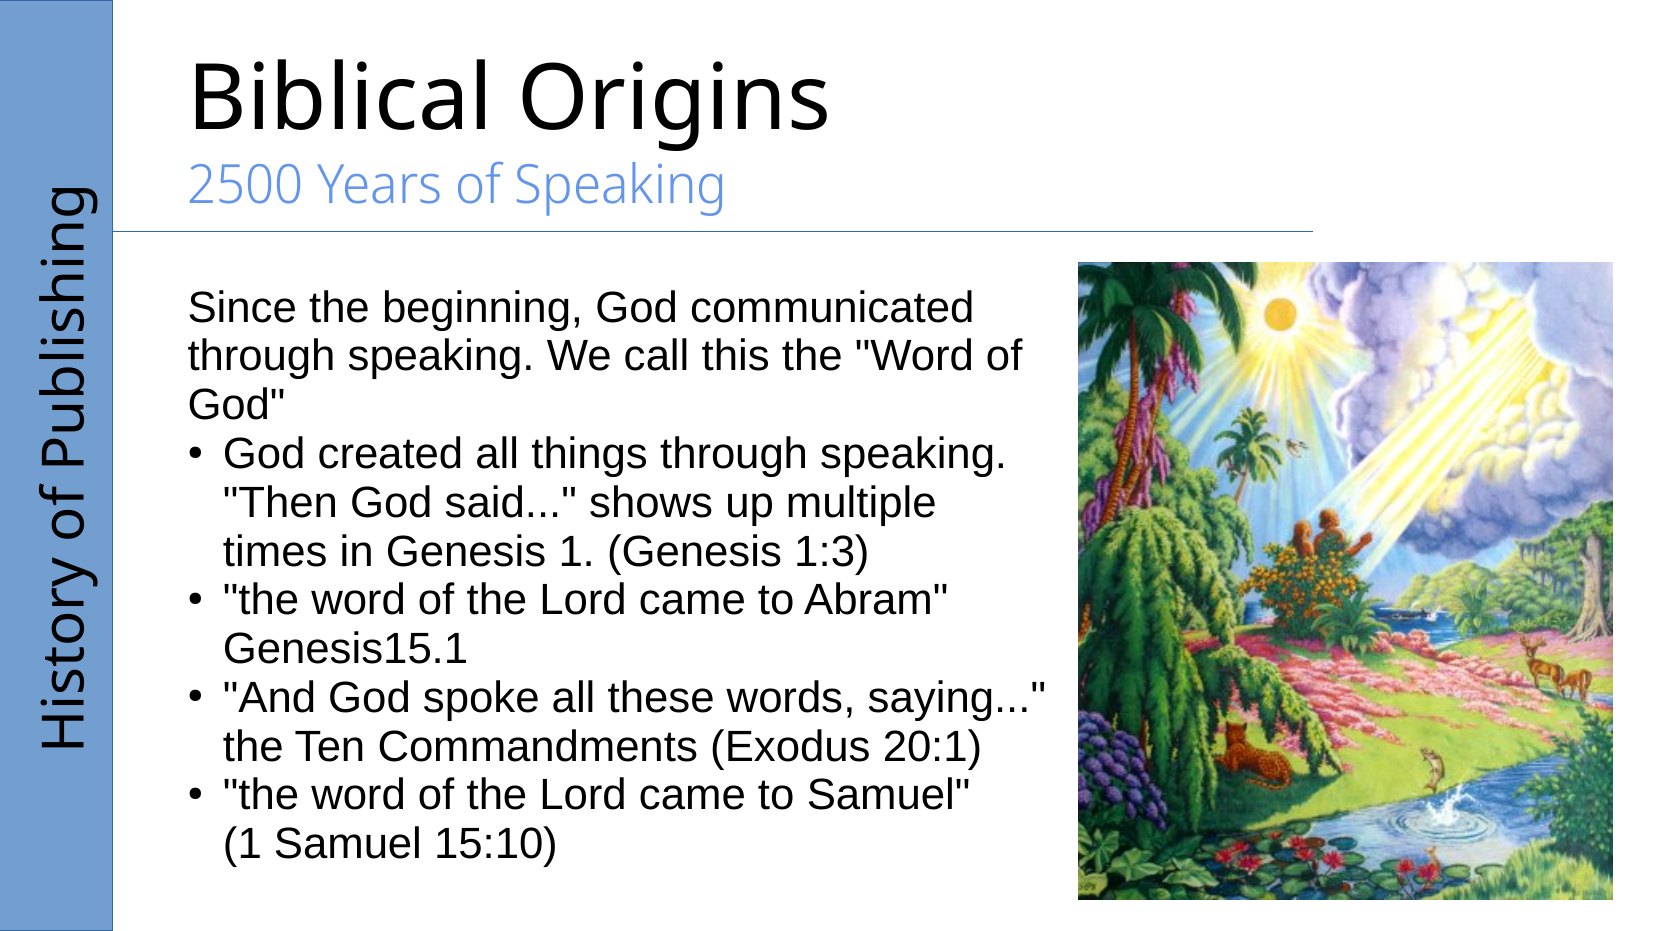

# Biblical Origins
2500 Years of Speaking
Since the beginning, God communicated through speaking. We call this the "Word of God"
God created all things through speaking. "Then God said..." shows up multiple times in Genesis 1. (Genesis 1:3)
"the word of the Lord came to Abram" Genesis15.1
"And God spoke all these words, saying..." the Ten Commandments (Exodus 20:1)
"the word of the Lord came to Samuel" (1 Samuel 15:10)
History of Publishing